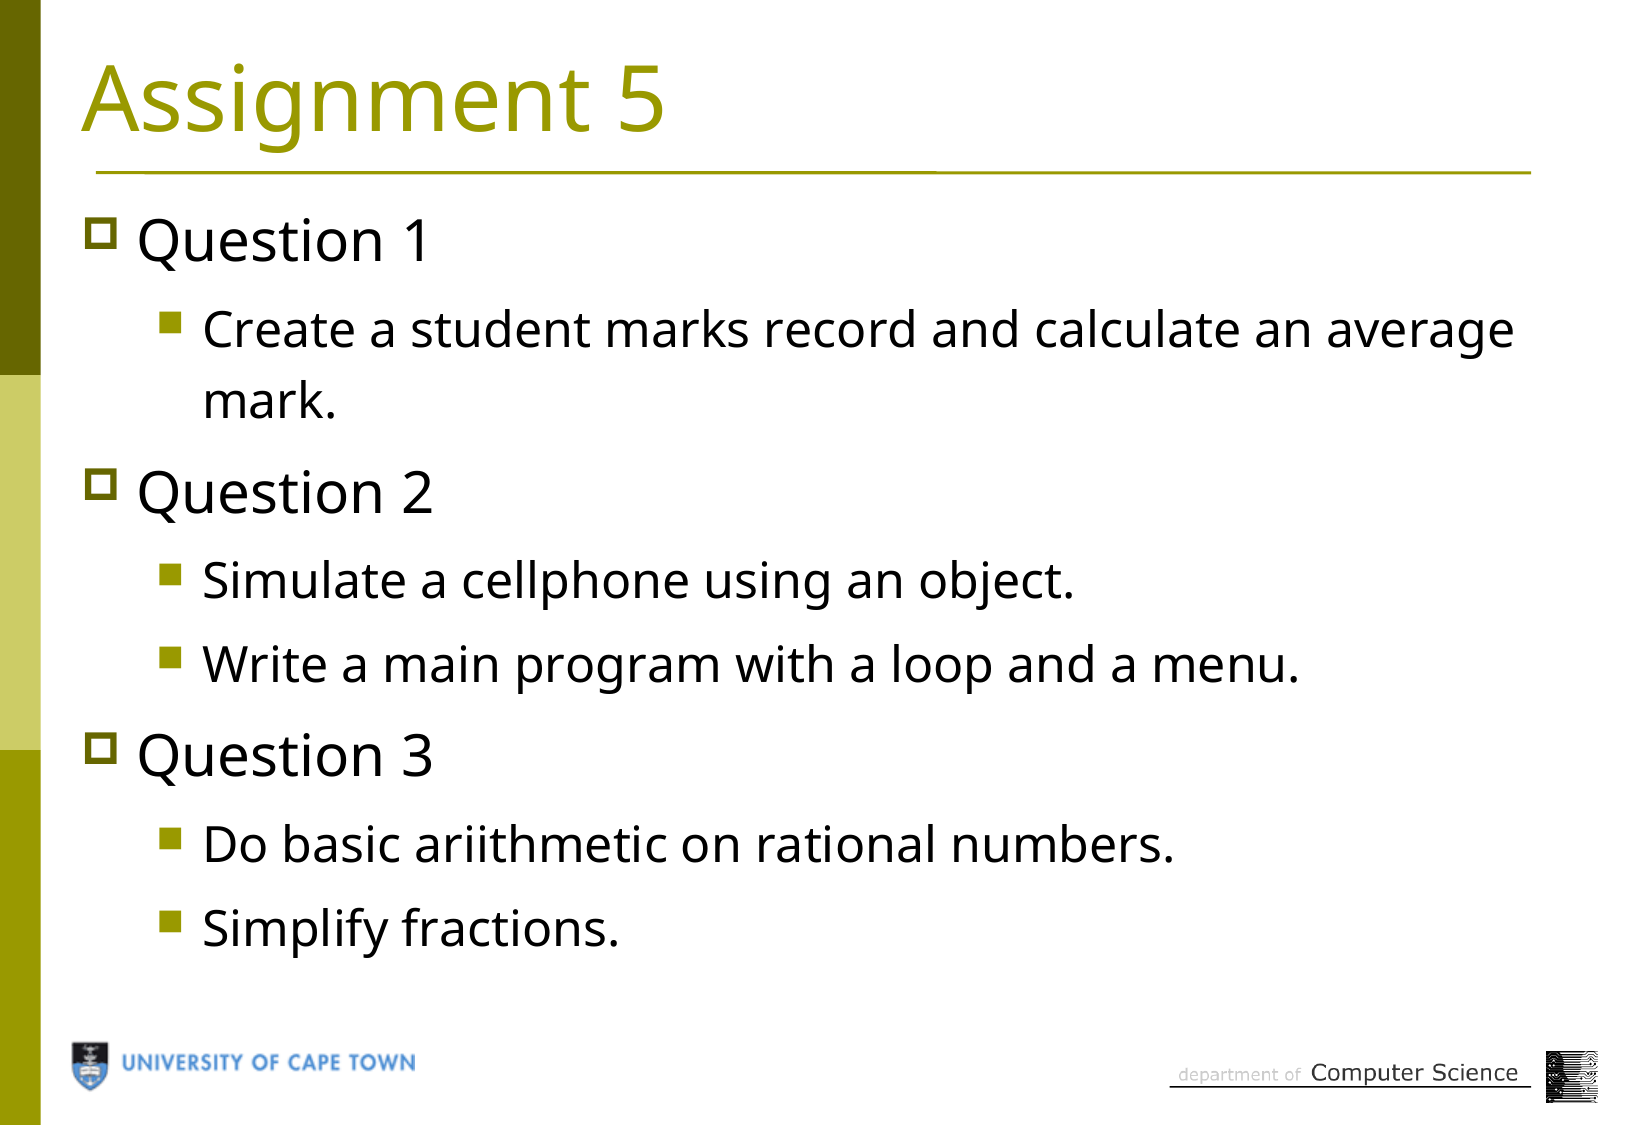

# Assignment 5
Question 1
Create a student marks record and calculate an average mark.
Question 2
Simulate a cellphone using an object.
Write a main program with a loop and a menu.
Question 3
Do basic ariithmetic on rational numbers.
Simplify fractions.